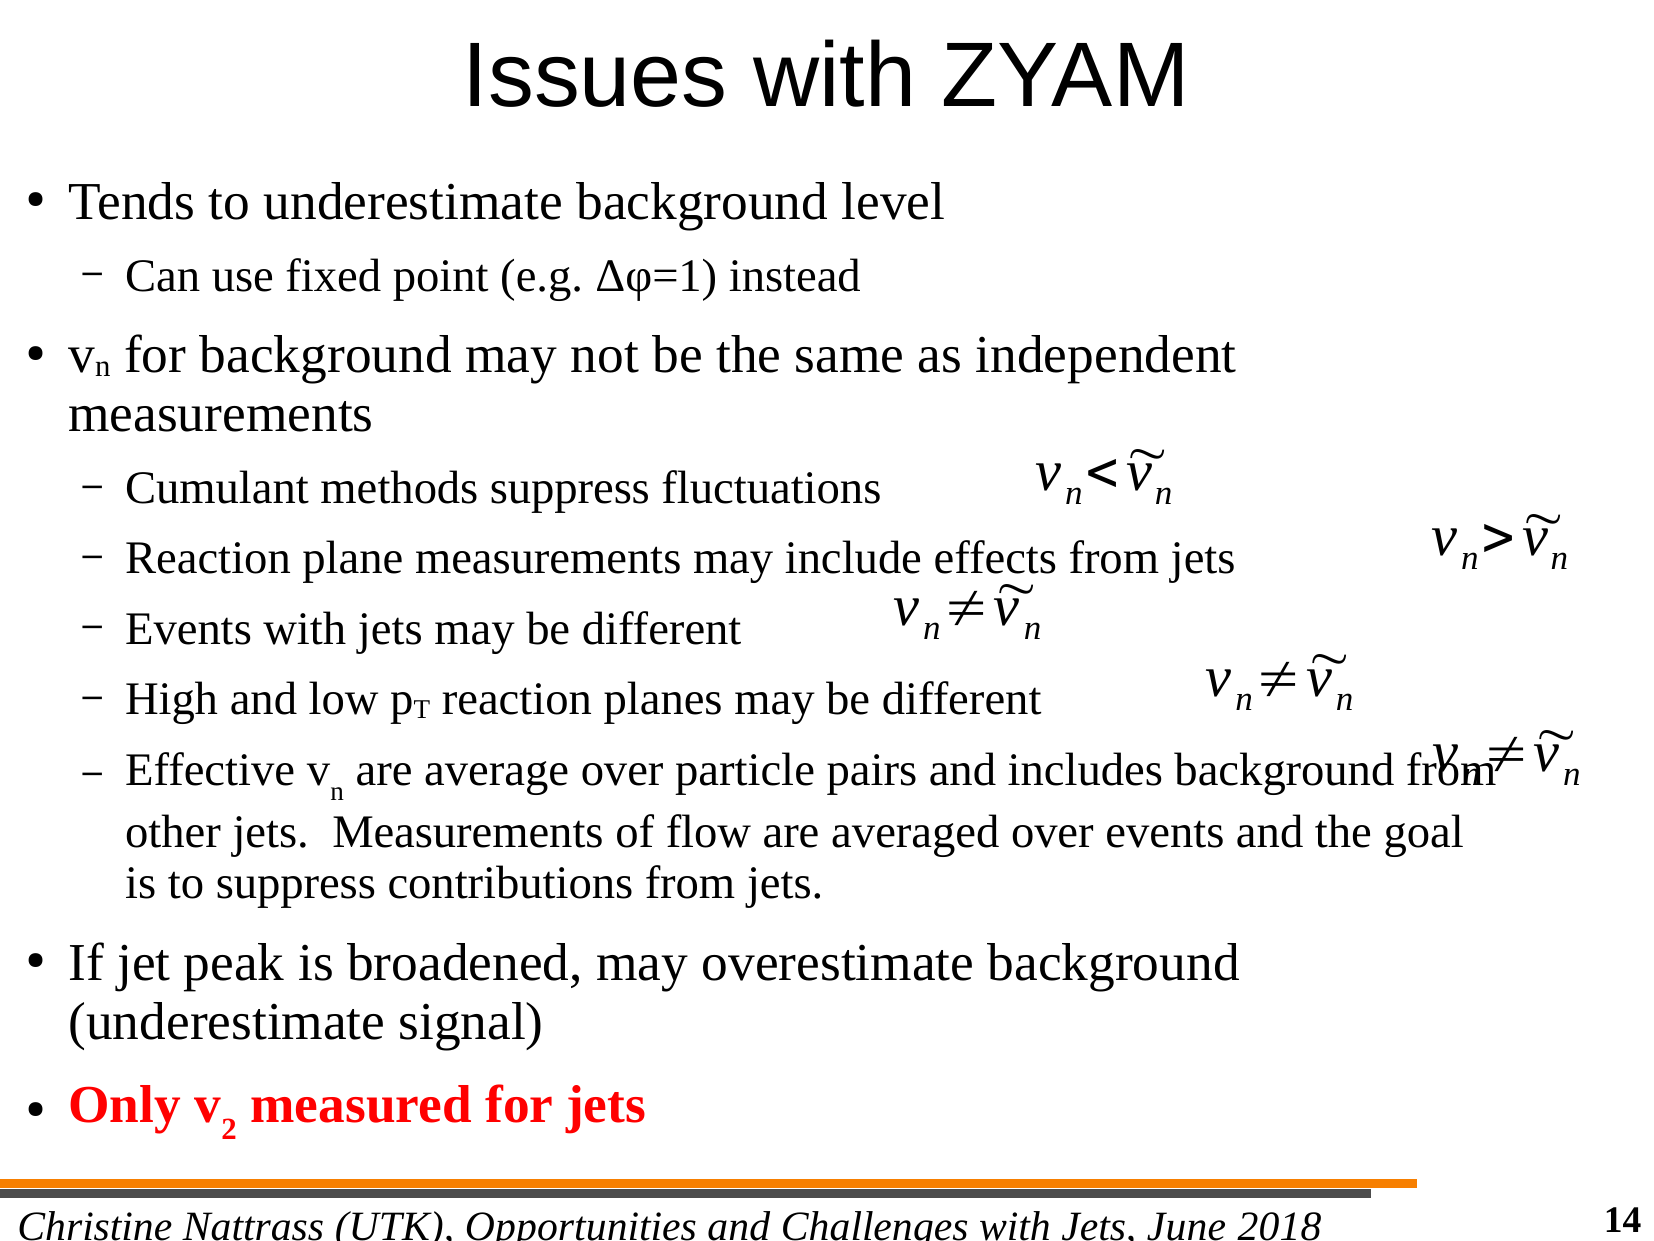

# Issues with ZYAM
Tends to underestimate background level
Can use fixed point (e.g. Δφ=1) instead
vn for background may not be the same as independent measurements
Cumulant methods suppress fluctuations
Reaction plane measurements may include effects from jets
Events with jets may be different
High and low pT reaction planes may be different
Effective vn are average over particle pairs and includes background from other jets. Measurements of flow are averaged over events and the goal is to suppress contributions from jets.
If jet peak is broadened, may overestimate background (underestimate signal)
Only v2 measured for jets